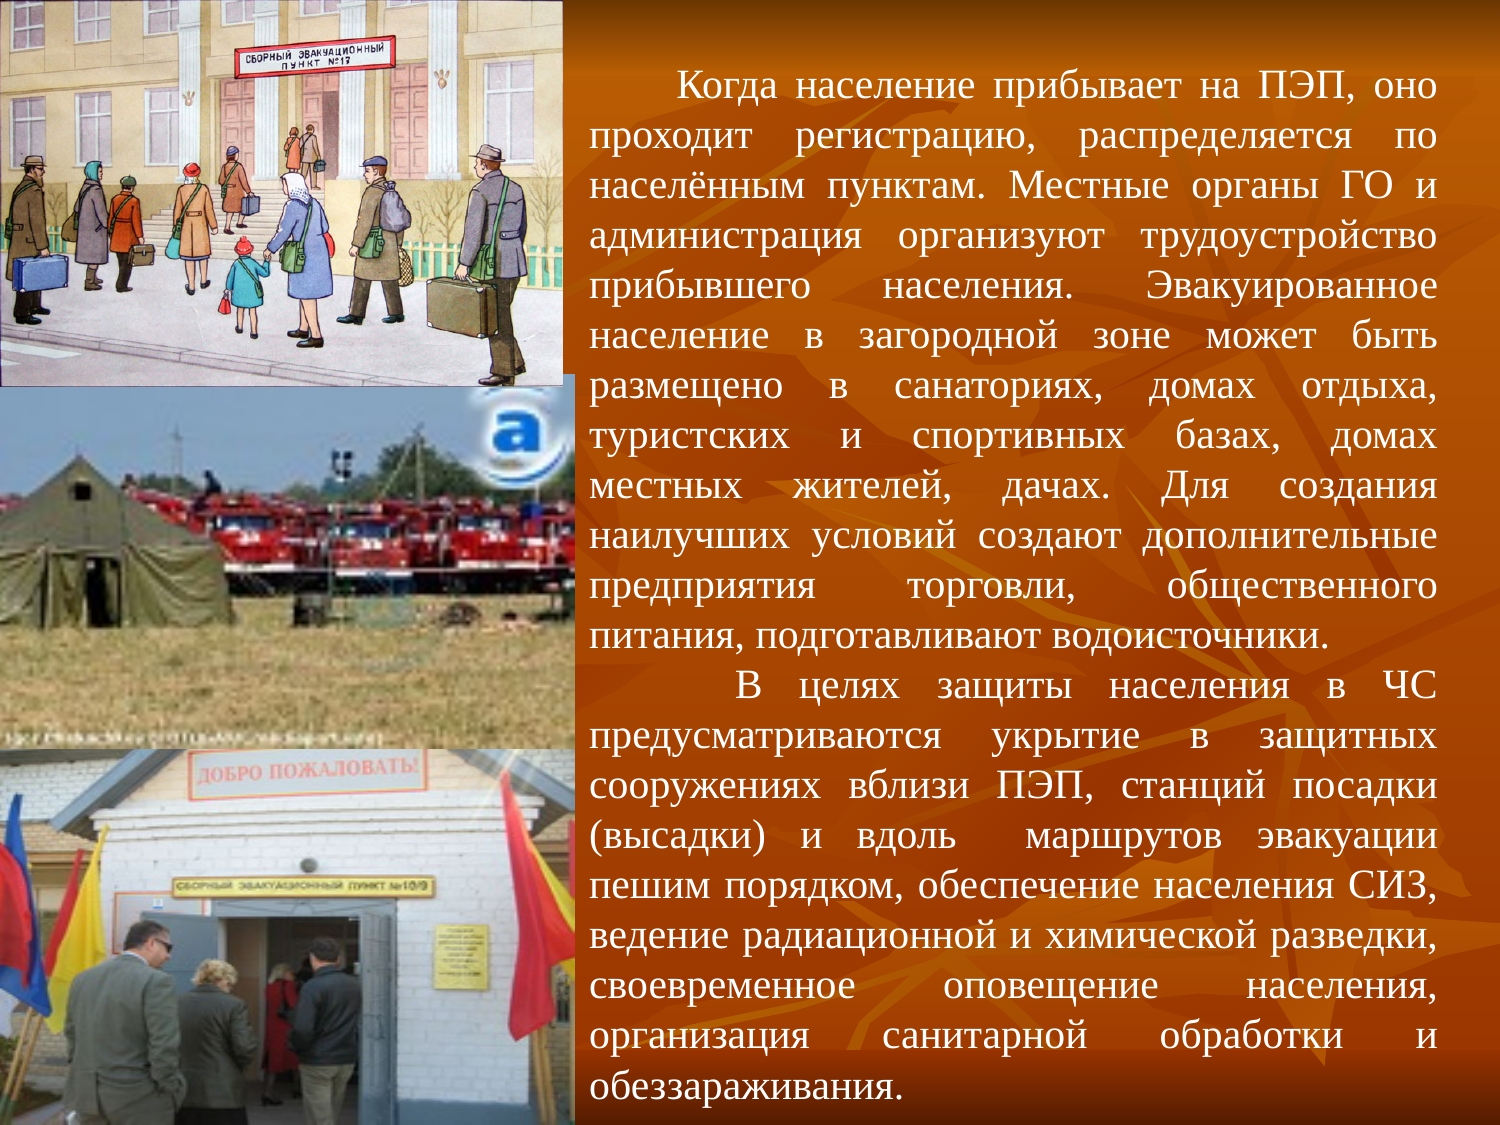

Когда население прибывает на ПЭП, оно проходит регистрацию, распределяется по населённым пунктам. Местные органы ГО и администрация организуют трудоустройство прибывшего населения. Эвакуированное население в загородной зоне может быть размещено в санаториях, домах отдыха, туристских и спортивных базах, домах местных жителей, дачах. Для создания наилучших условий создают дополнительные предприятия торговли, общественного питания, подготавливают водоисточники.
 В целях защиты населения в ЧС предусматриваются укрытие в защитных сооружениях вблизи ПЭП, станций посадки (высадки) и вдоль маршрутов эвакуации пешим порядком, обеспечение населения СИЗ, ведение радиационной и химической разведки, своевременное оповещение населения, организация санитарной обработки и обеззараживания.